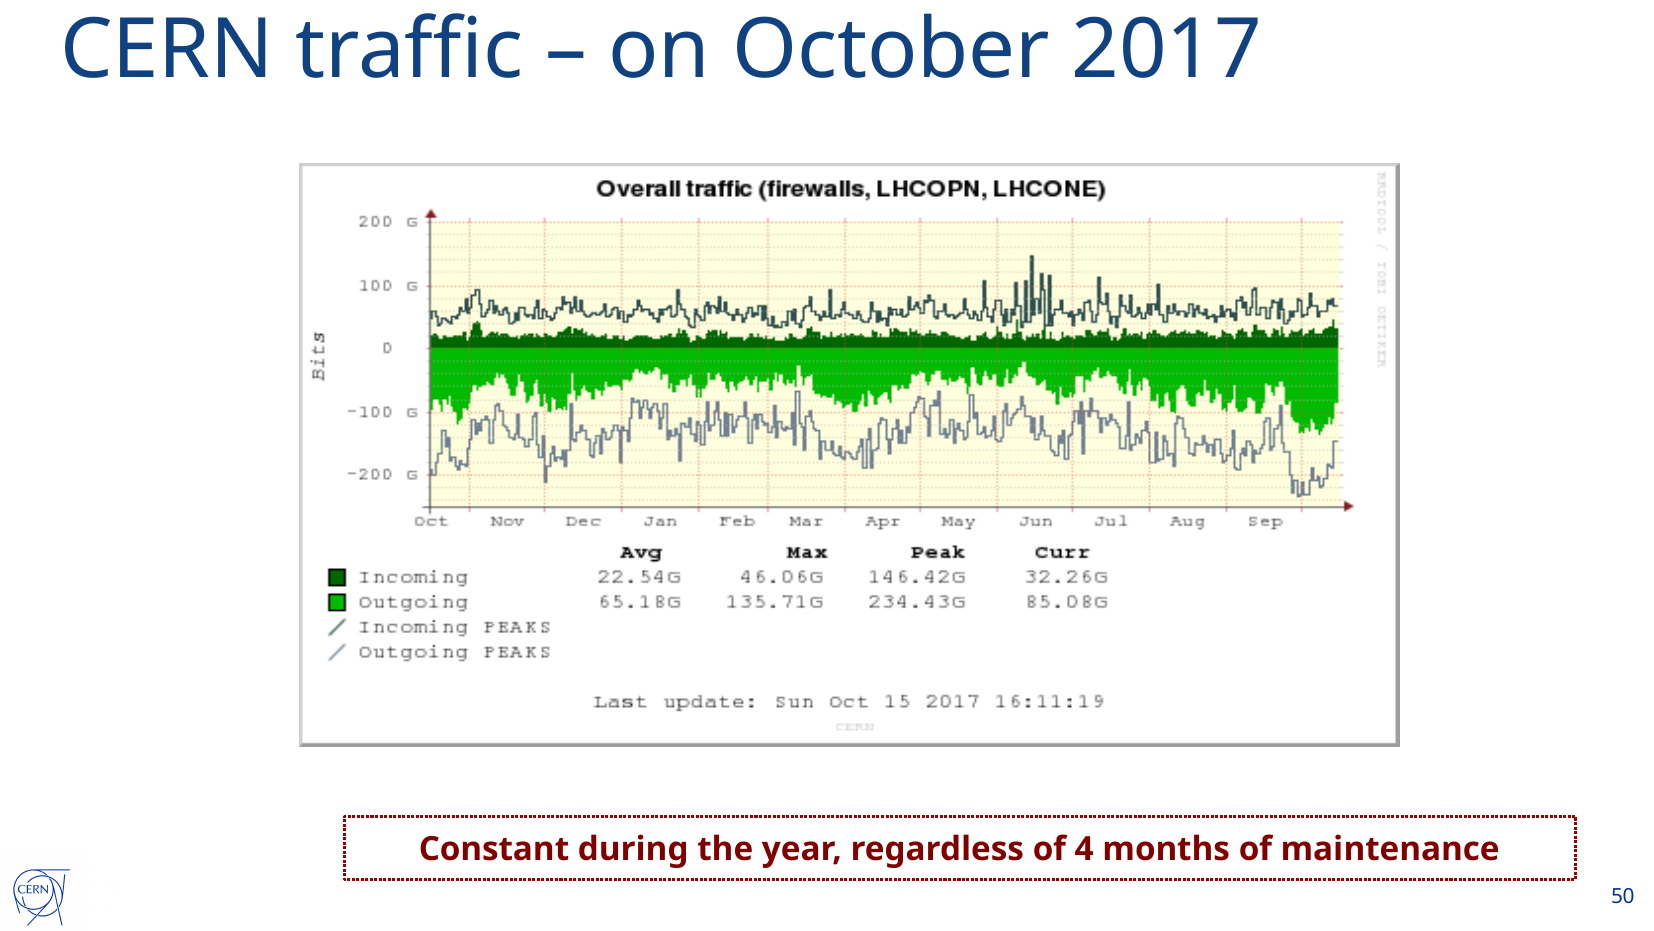

# CERN traffic – on October 2017
Constant during the year, regardless of 4 months of maintenance